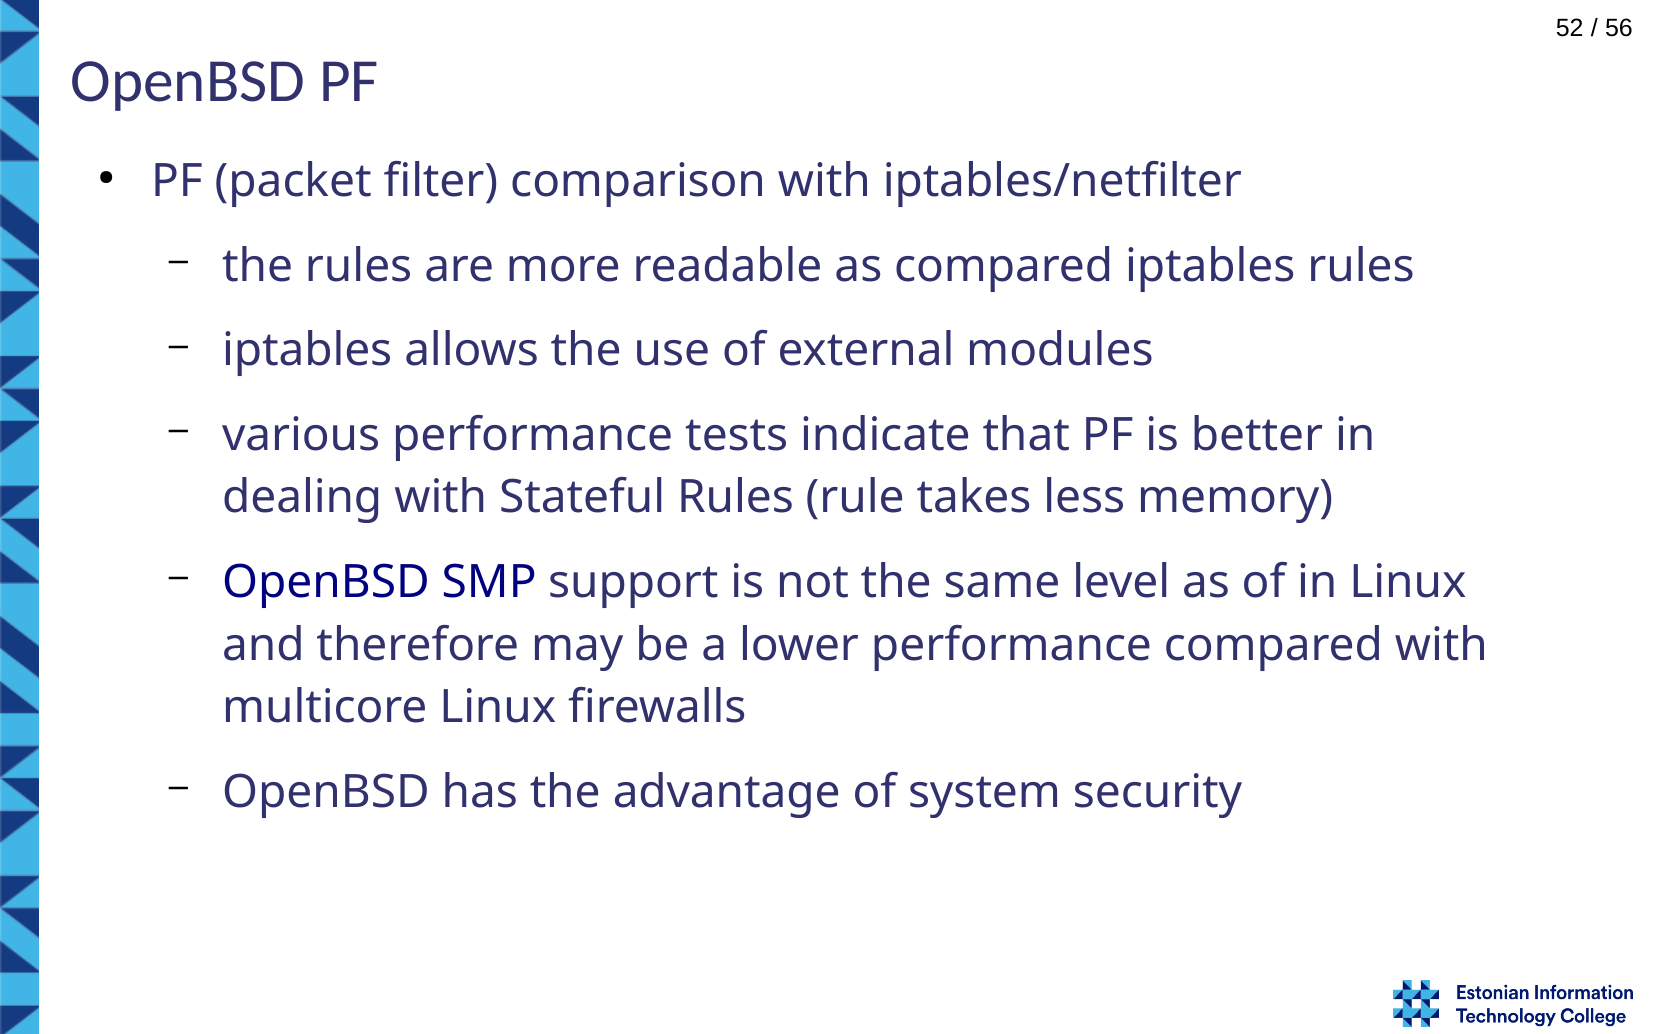

# OpenBSD PF
PF (packet filter) comparison with iptables/netfilter
the rules are more readable as compared iptables rules
iptables allows the use of external modules
various performance tests indicate that PF is better in dealing with Stateful Rules (rule takes less memory)
OpenBSD SMP support is not the same level as of in Linux and therefore may be a lower performance compared with multicore Linux firewalls
OpenBSD has the advantage of system security